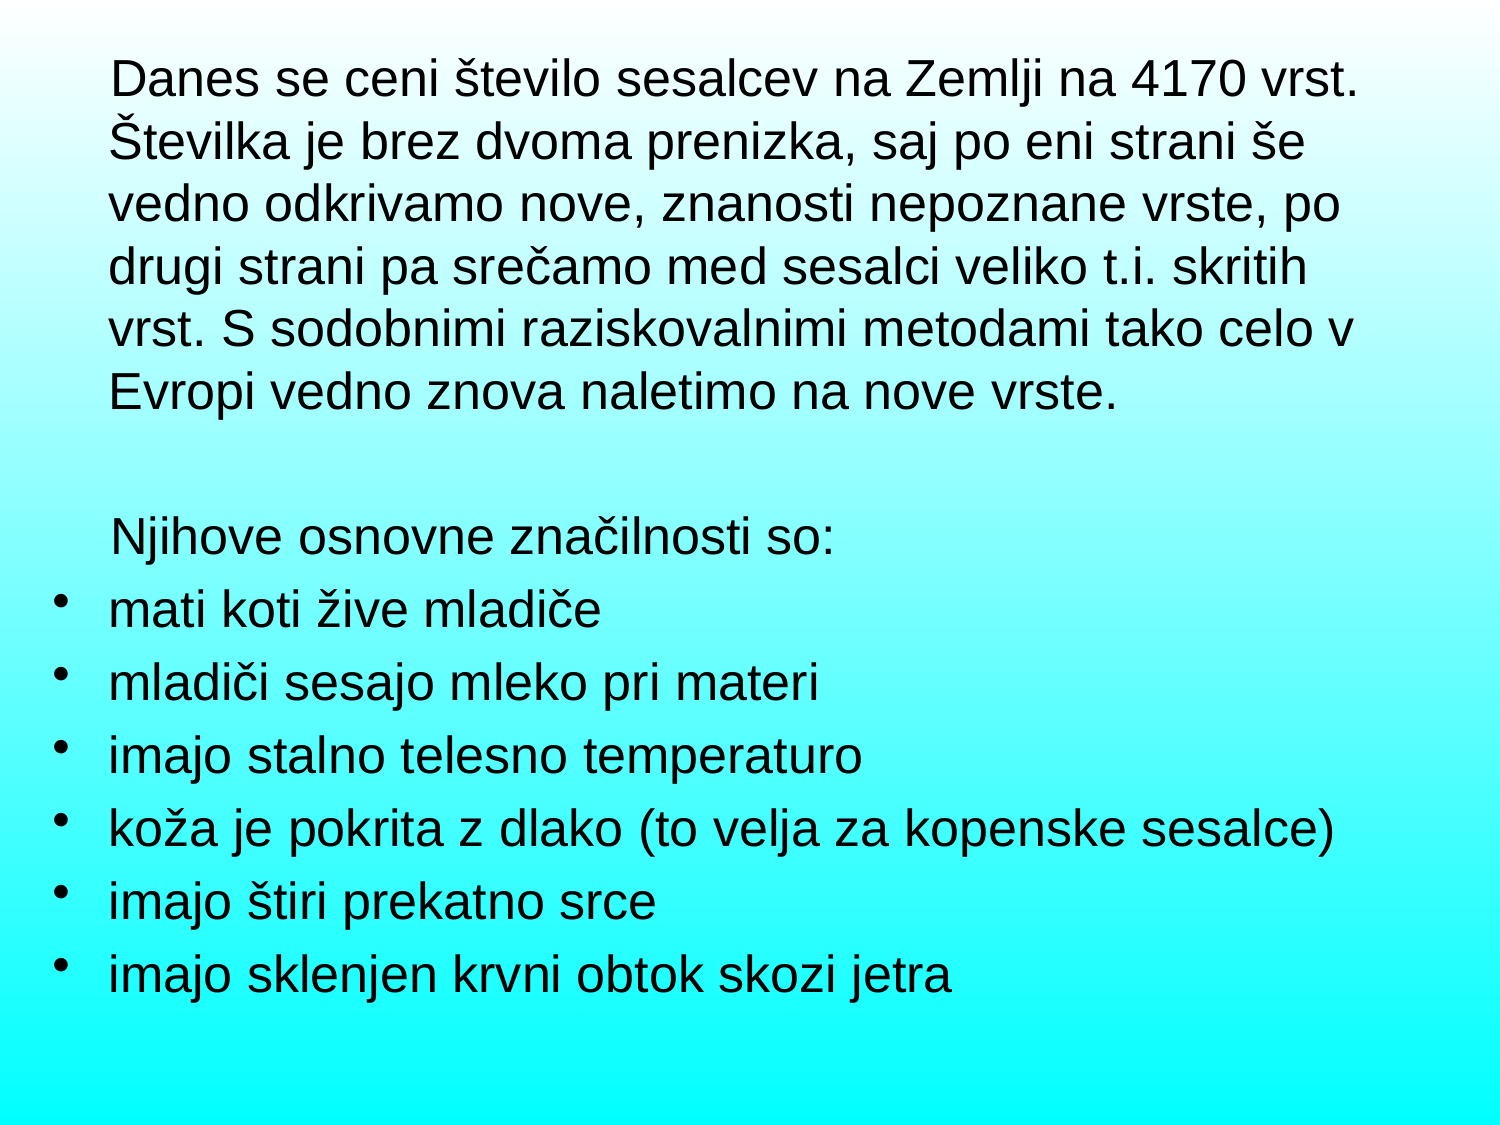

Danes se ceni število sesalcev na Zemlji na 4170 vrst. Številka je brez dvoma prenizka, saj po eni strani še vedno odkrivamo nove, znanosti nepoznane vrste, po drugi strani pa srečamo med sesalci veliko t.i. skritih vrst. S sodobnimi raziskovalnimi metodami tako celo v Evropi vedno znova naletimo na nove vrste.
 Njihove osnovne značilnosti so:
mati koti žive mladiče
mladiči sesajo mleko pri materi
imajo stalno telesno temperaturo
koža je pokrita z dlako (to velja za kopenske sesalce)
imajo štiri prekatno srce
imajo sklenjen krvni obtok skozi jetra